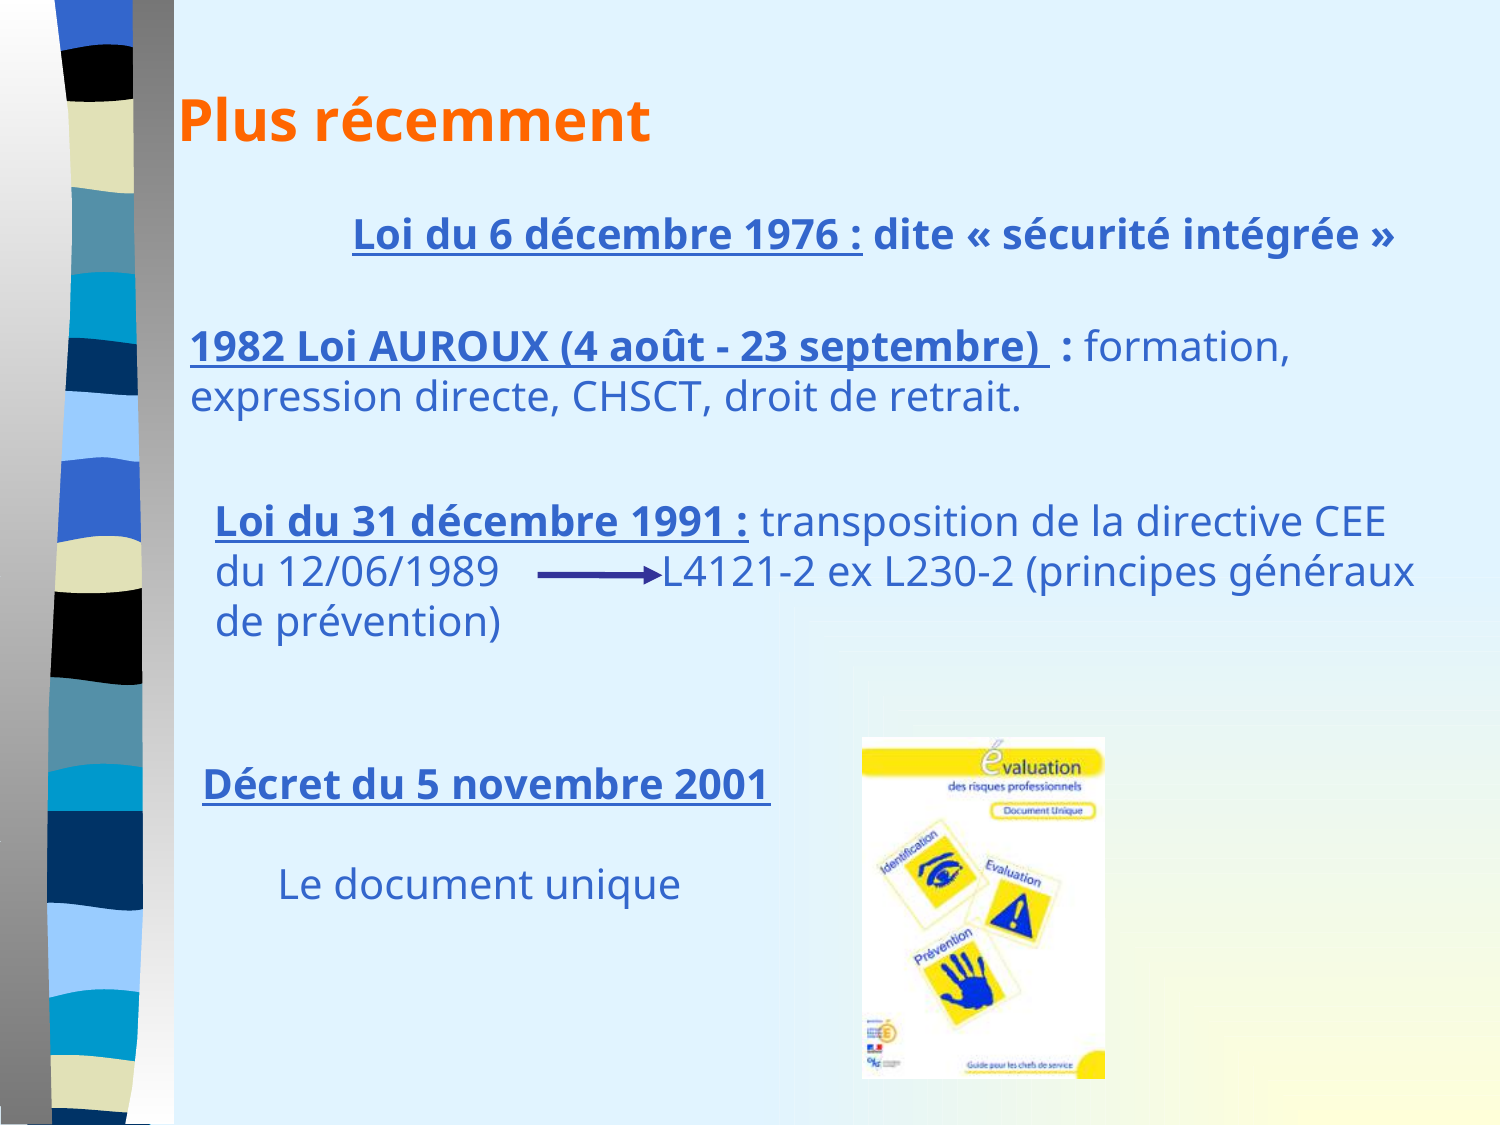

Plus récemment
Loi du 6 décembre 1976 : dite « sécurité intégrée »
1982 Loi AUROUX (4 août - 23 septembre) : formation, expression directe, CHSCT, droit de retrait.
Loi du 31 décembre 1991 : transposition de la directive CEE du 12/06/1989 L4121-2 ex L230-2 (principes généraux de prévention)
Décret du 5 novembre 2001
Le document unique